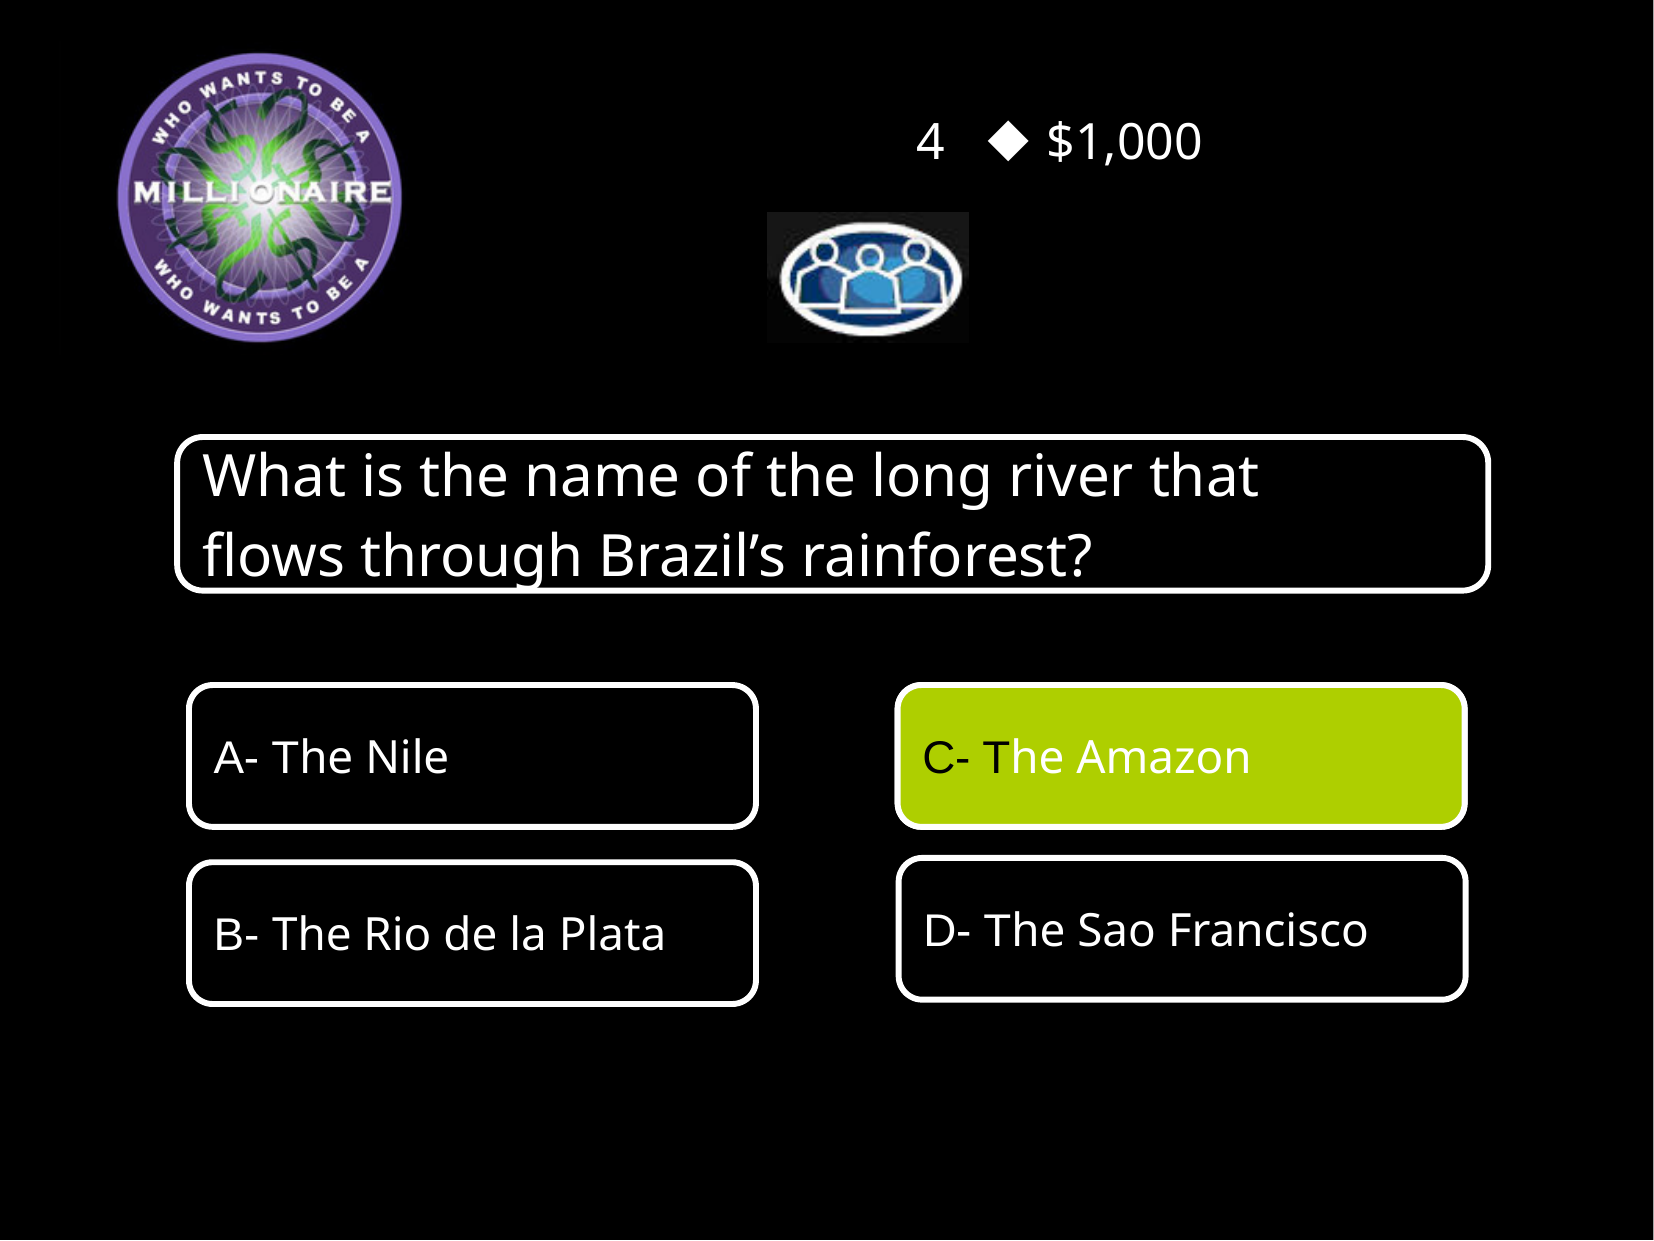

4  $1,000
What is the name of the long river that
flows through Brazil’s rainforest?
A- The Nile
C- The Amazon
C- The Amazon
D- The Sao Francisco.
B- The Rio de la Plata